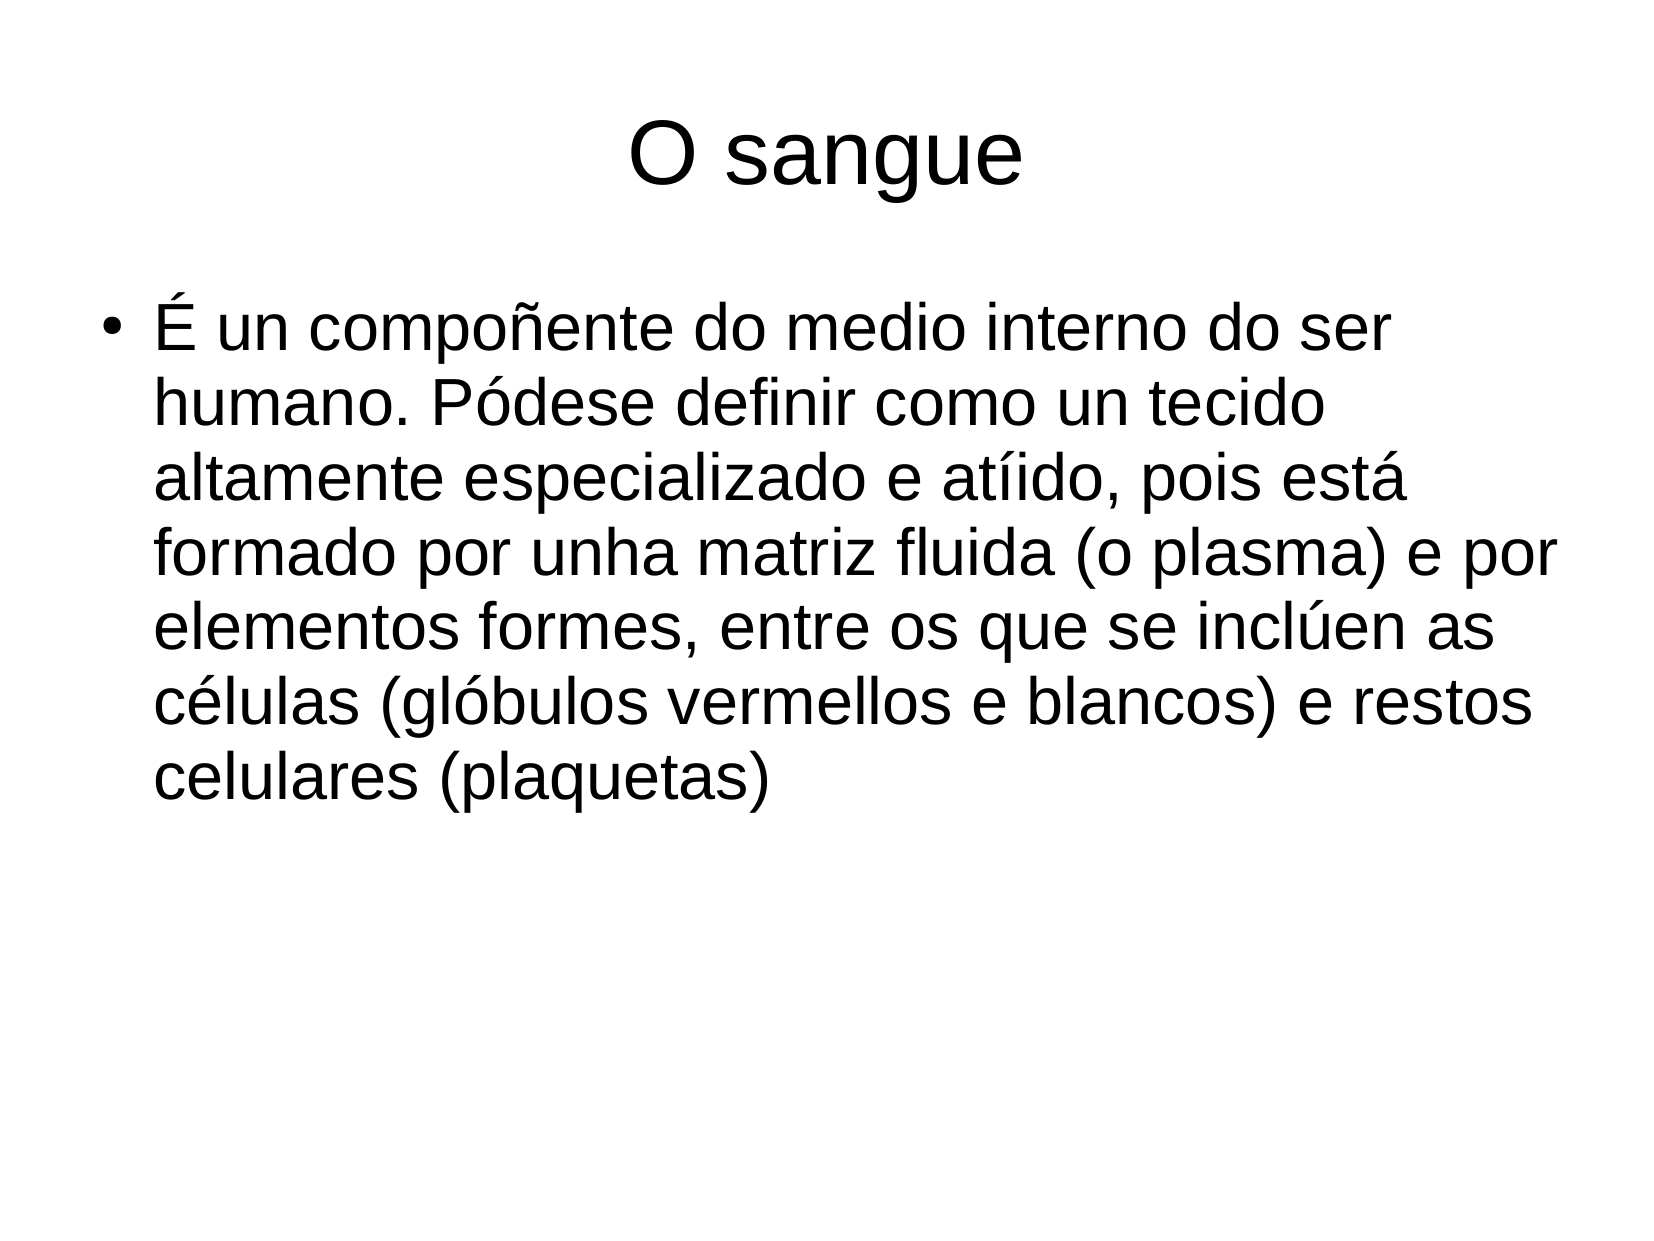

# O sangue
É un compoñente do medio interno do ser humano. Pódese definir como un tecido altamente especializado e atíido, pois está formado por unha matriz fluida (o plasma) e por elementos formes, entre os que se inclúen as células (glóbulos vermellos e blancos) e restos celulares (plaquetas)